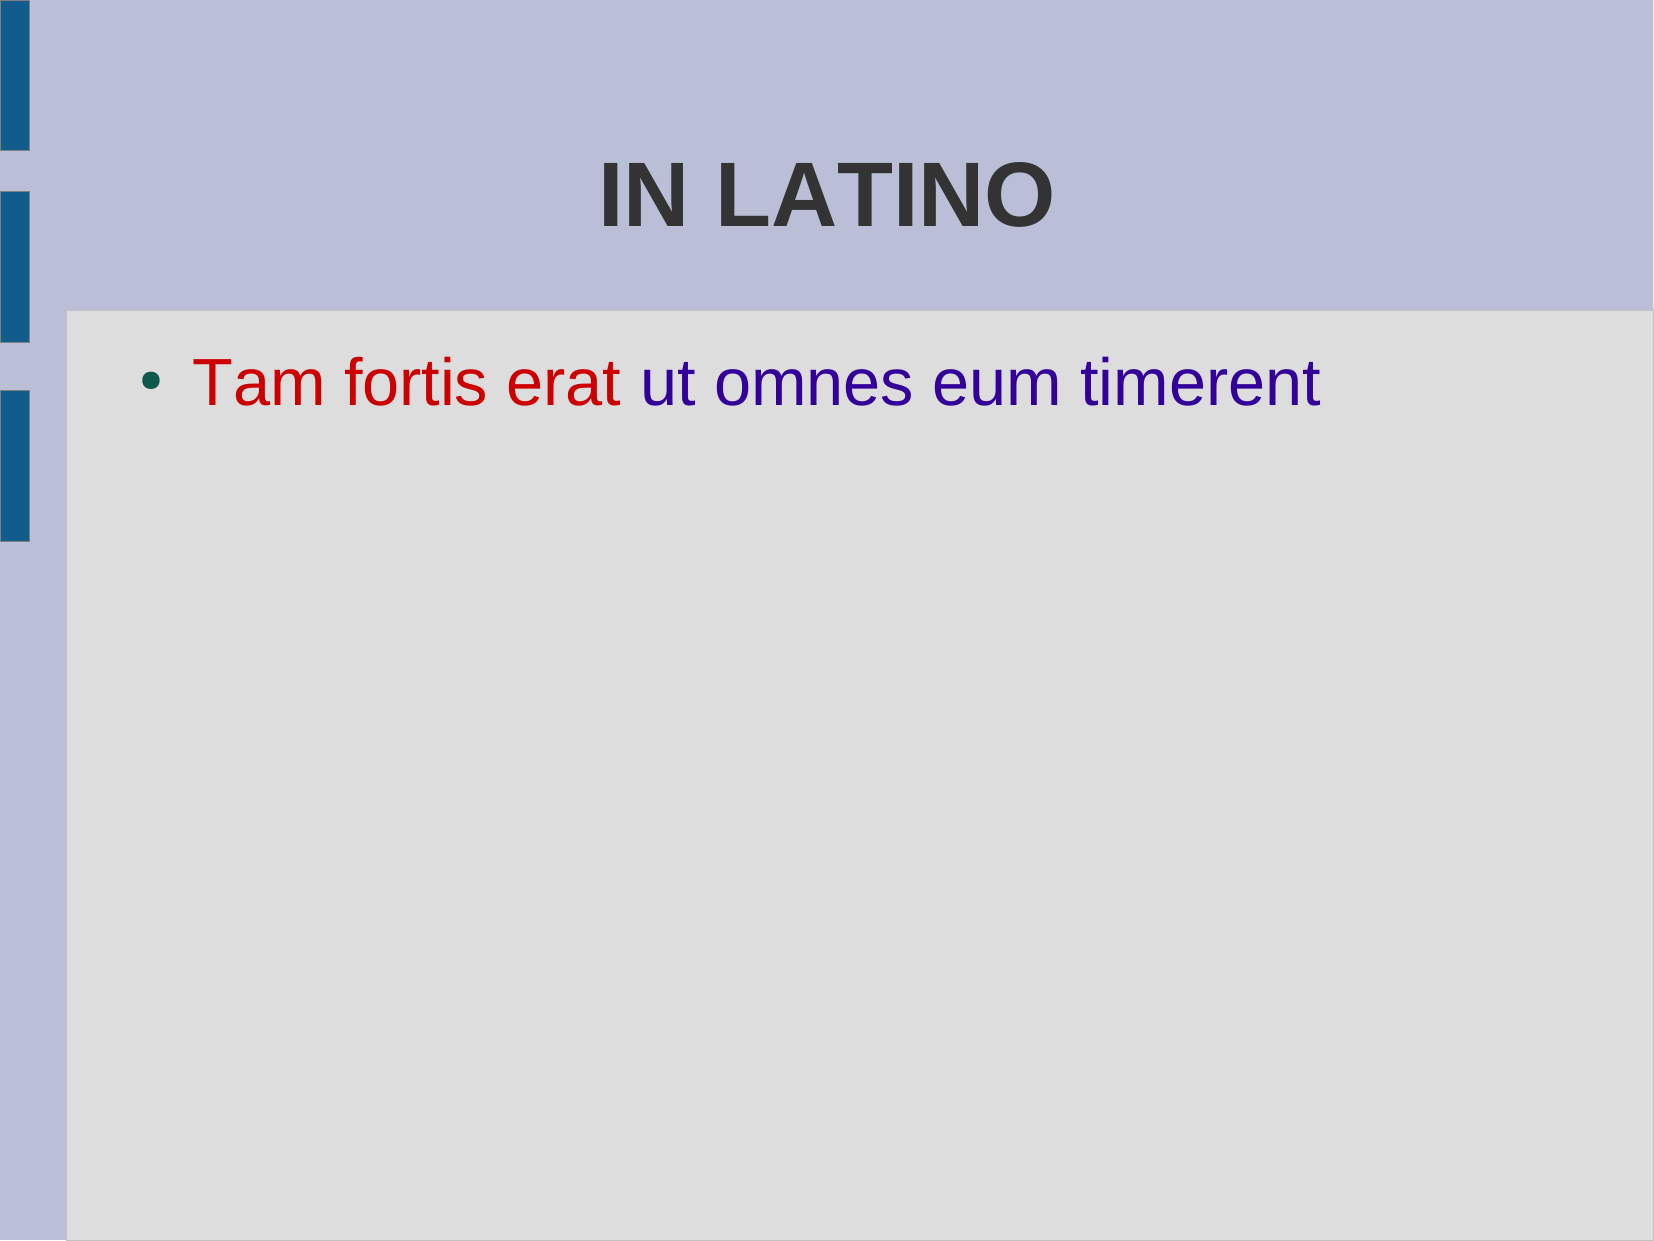

# IN LATINO
Tam fortis erat ut omnes eum timerent